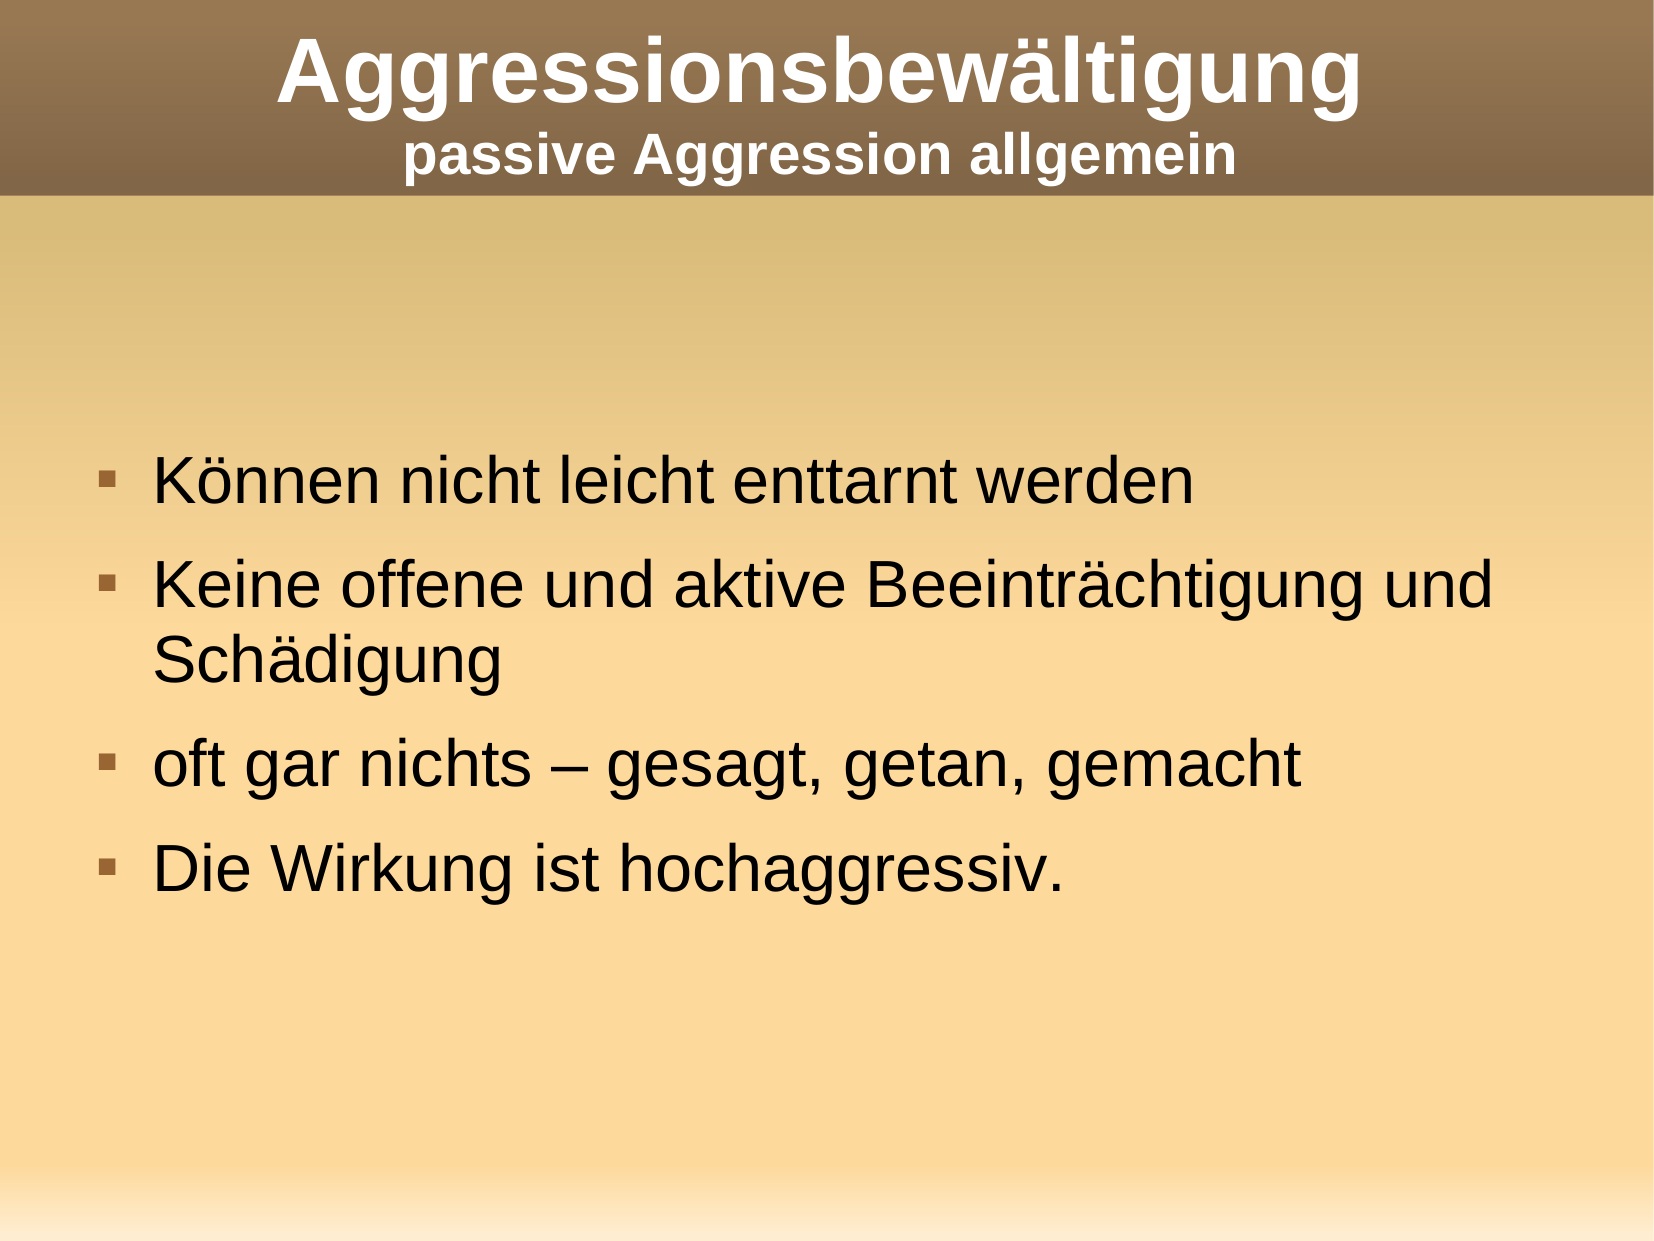

# Aggressionsbewältigung passive Aggression allgemein
Können nicht leicht enttarnt werden
Keine offene und aktive Beeinträchtigung und Schädigung
oft gar nichts – gesagt, getan, gemacht
Die Wirkung ist hochaggressiv.